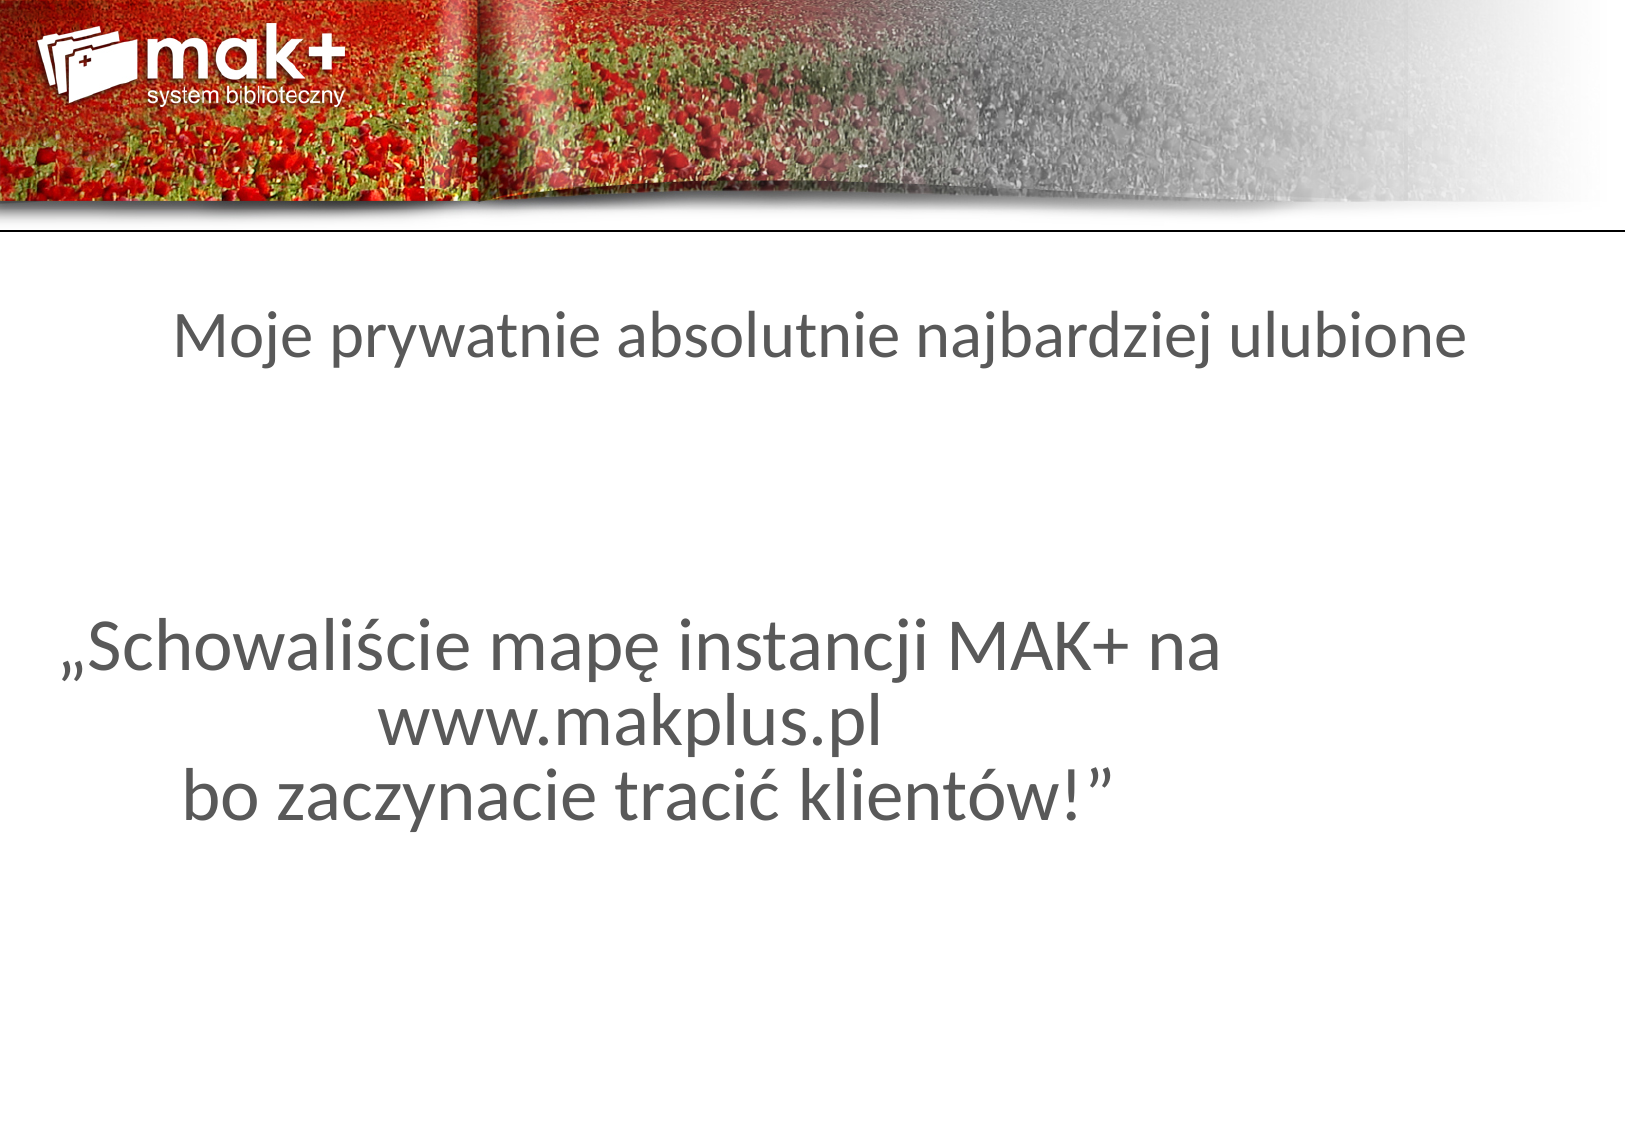

Moje prywatnie absolutnie najbardziej ulubione
„Schowaliście mapę instancji MAK+ na www.makplus.pl
bo zaczynacie tracić klientów!”